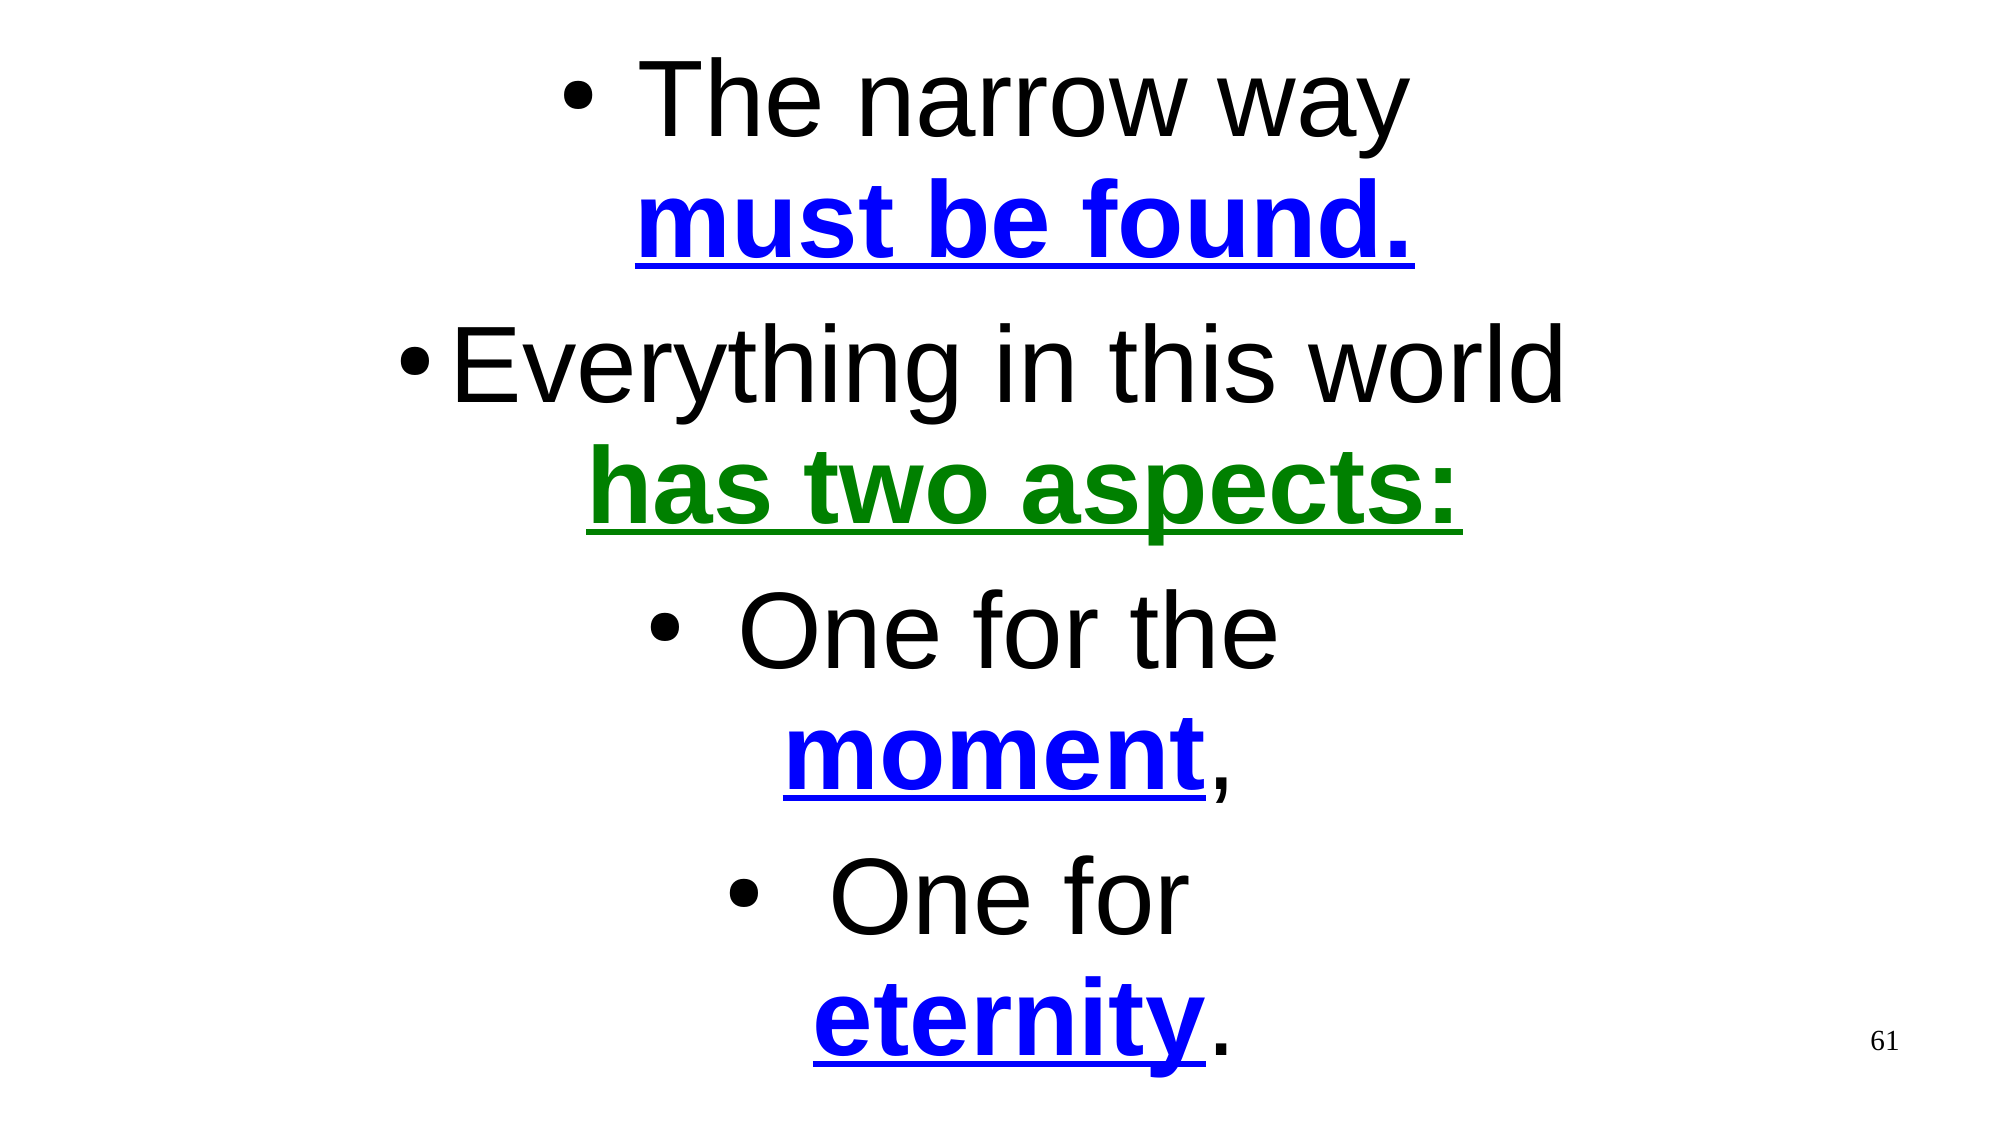

# The narrow way must be found.
Everything in this world
has two aspects:
One for the
moment,
One for
eternity.
61